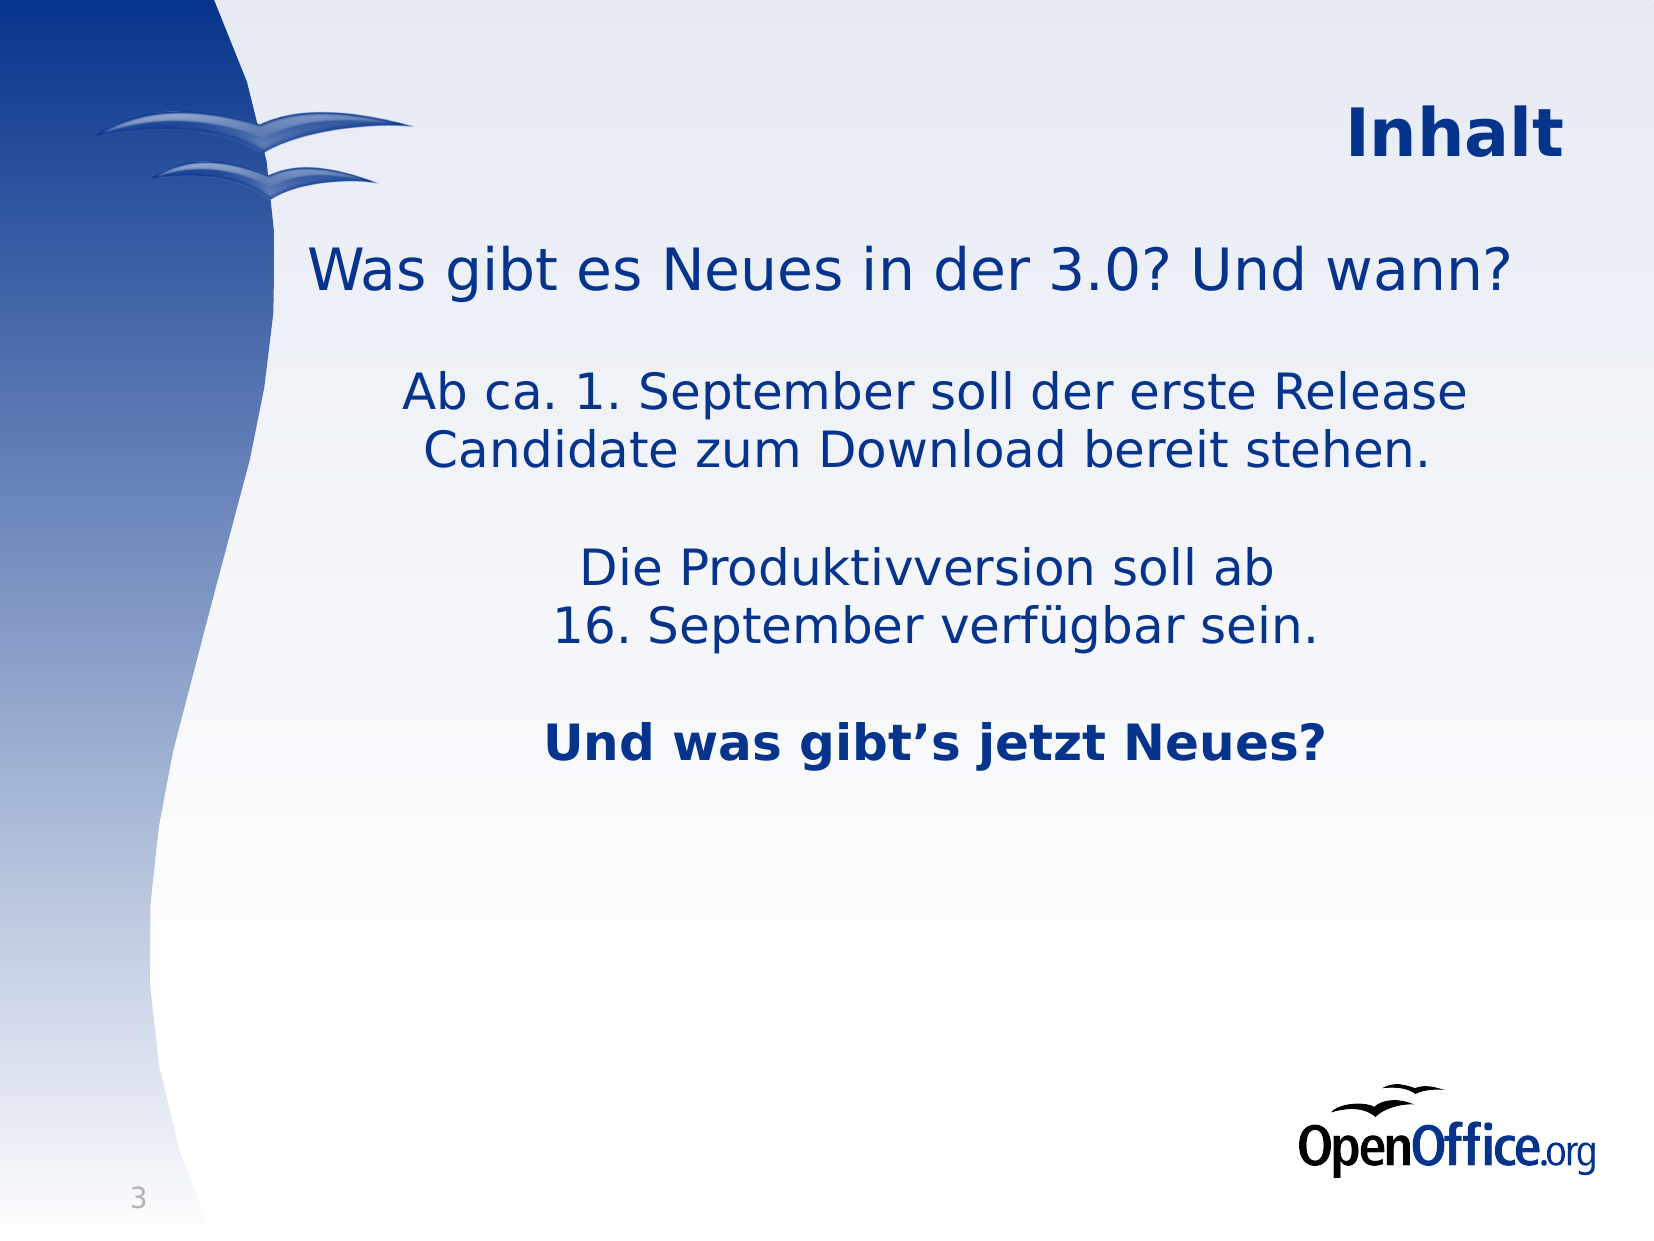

# Inhalt
Was gibt es Neues in der 3.0? Und wann?
Ab ca. 1. September soll der erste Release Candidate zum Download bereit stehen.
Die Produktivversion soll ab
16. September verfügbar sein.
Und was gibt’s jetzt Neues?
3